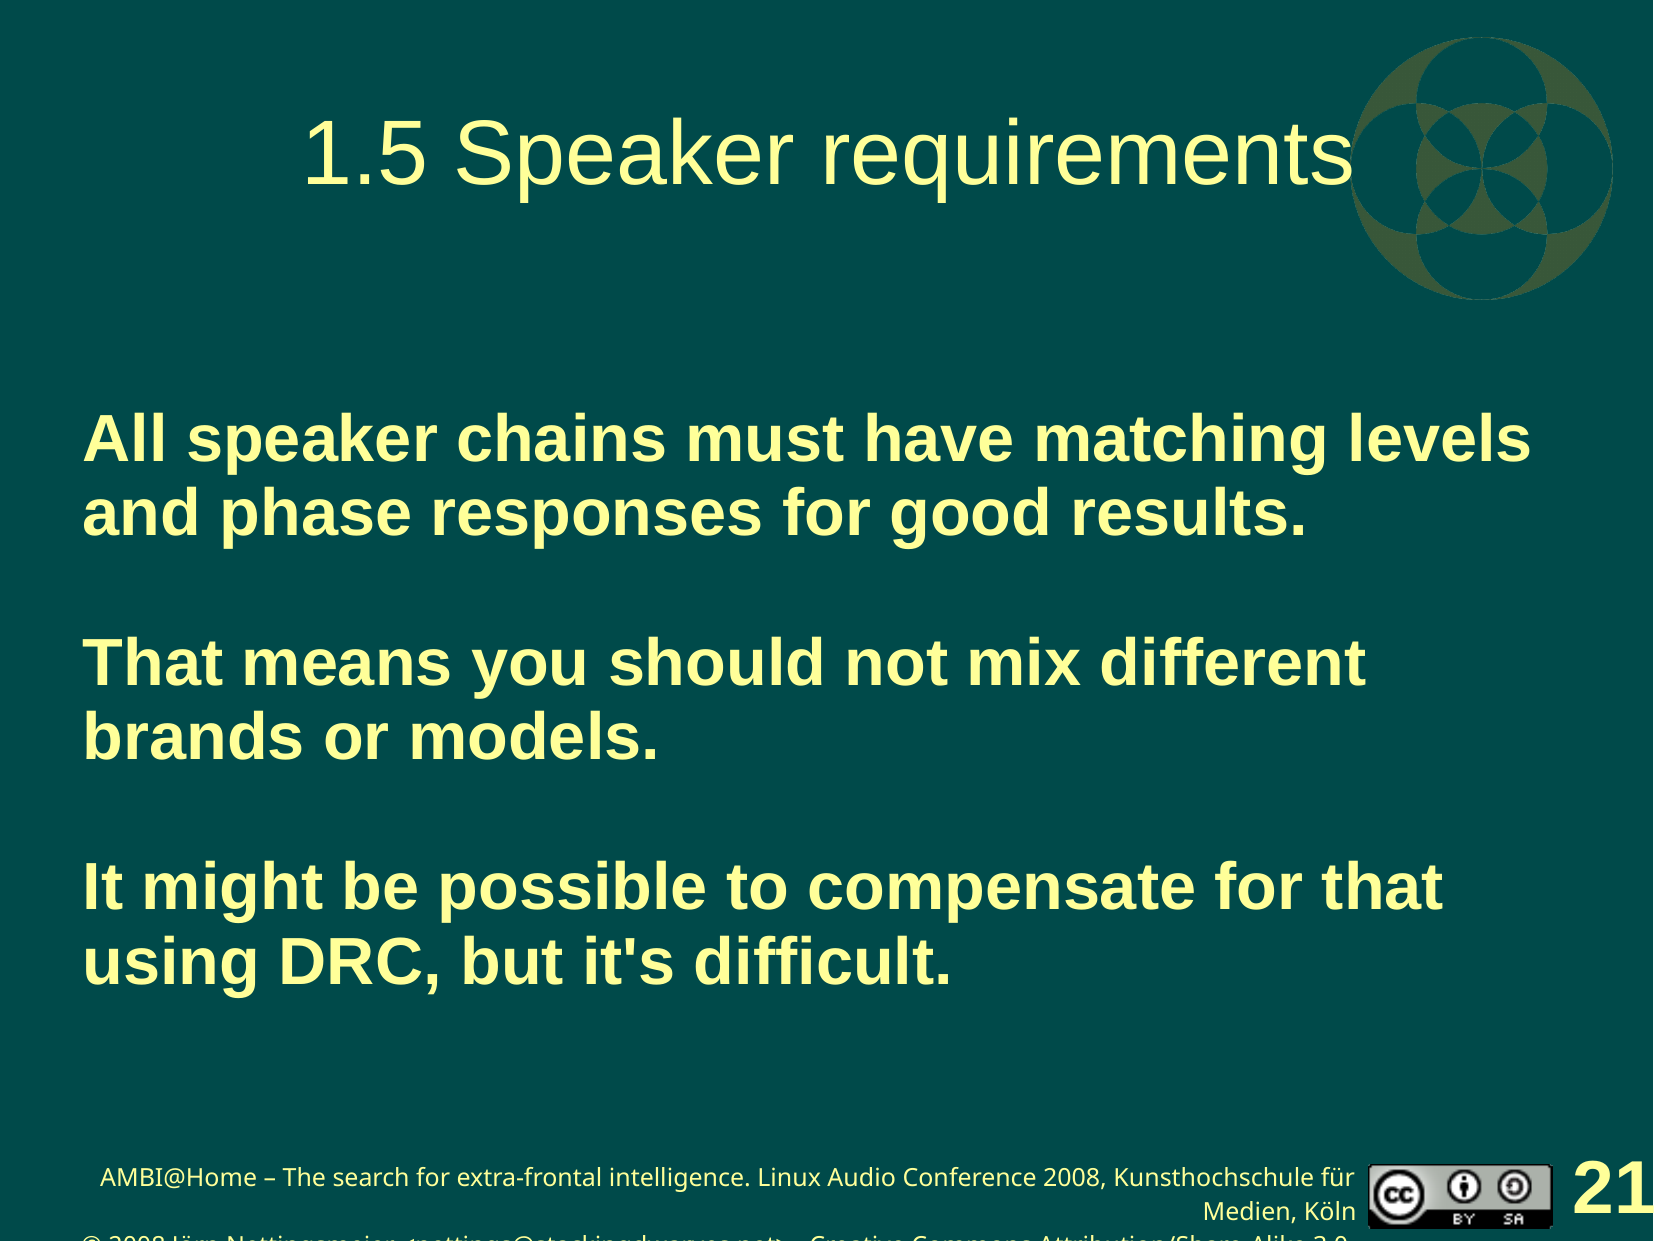

# 1.5 Speaker requirements
All speaker chains must have matching levels and phase responses for good results.
That means you should not mix different brands or models.
It might be possible to compensate for that using DRC, but it's difficult.